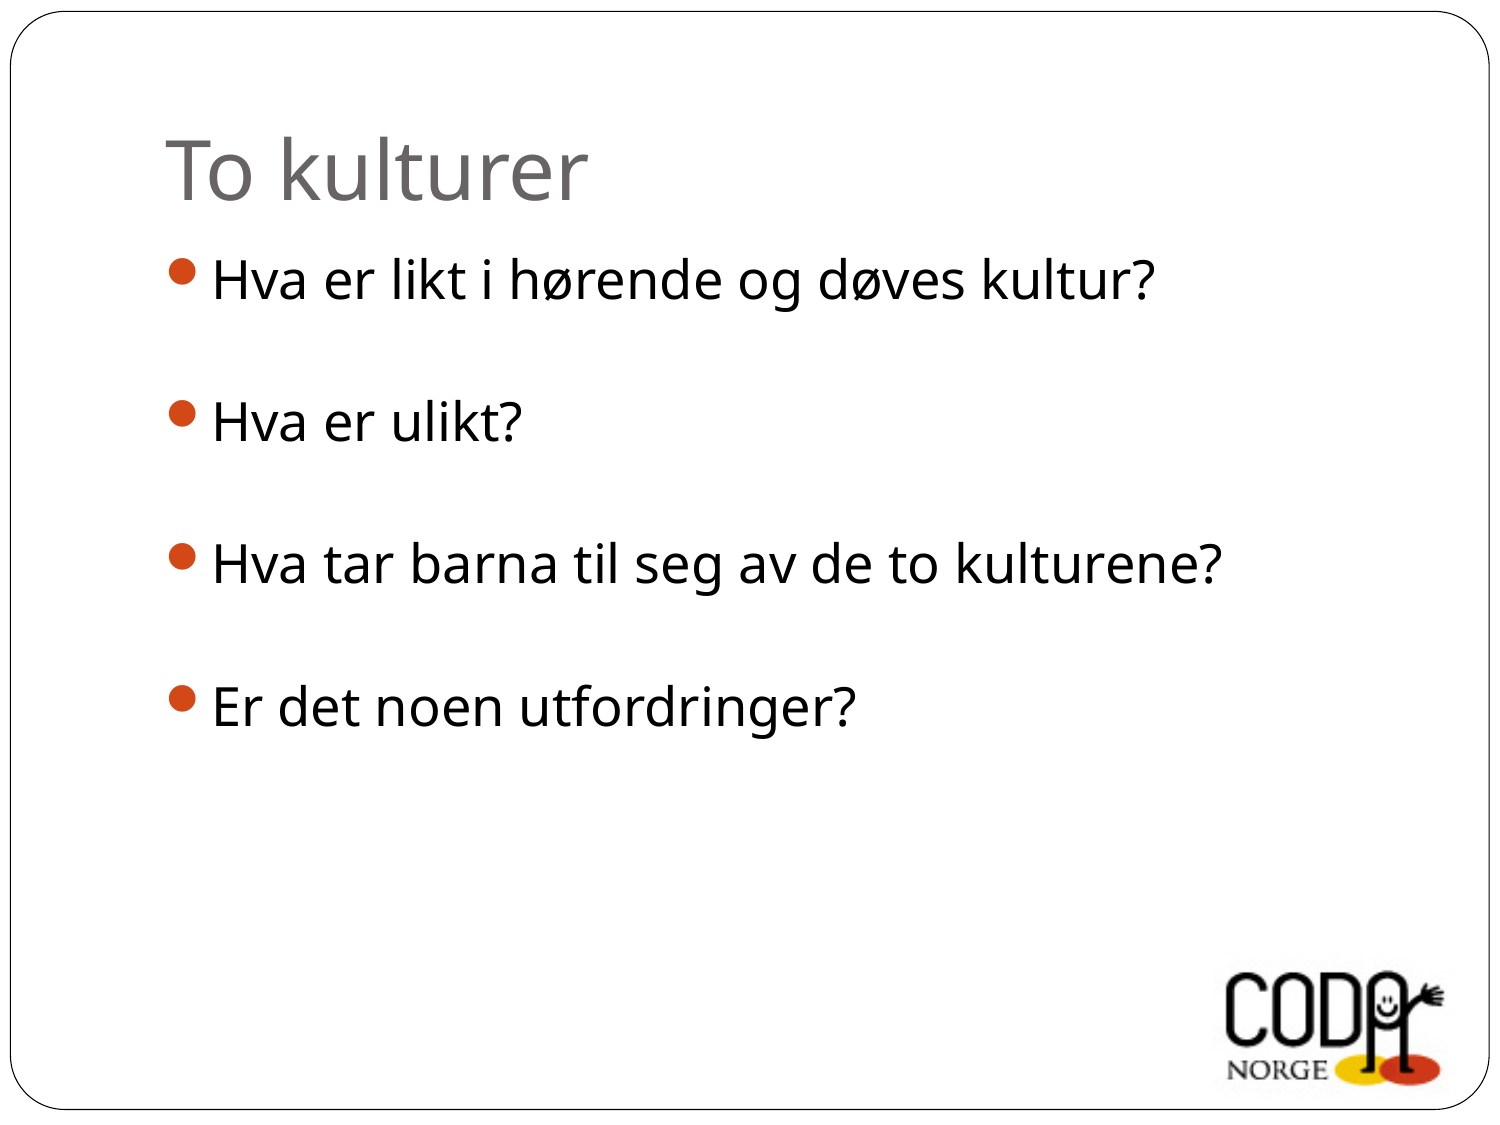

# To kulturer
Hva er likt i hørende og døves kultur?
Hva er ulikt?
Hva tar barna til seg av de to kulturene?
Er det noen utfordringer?